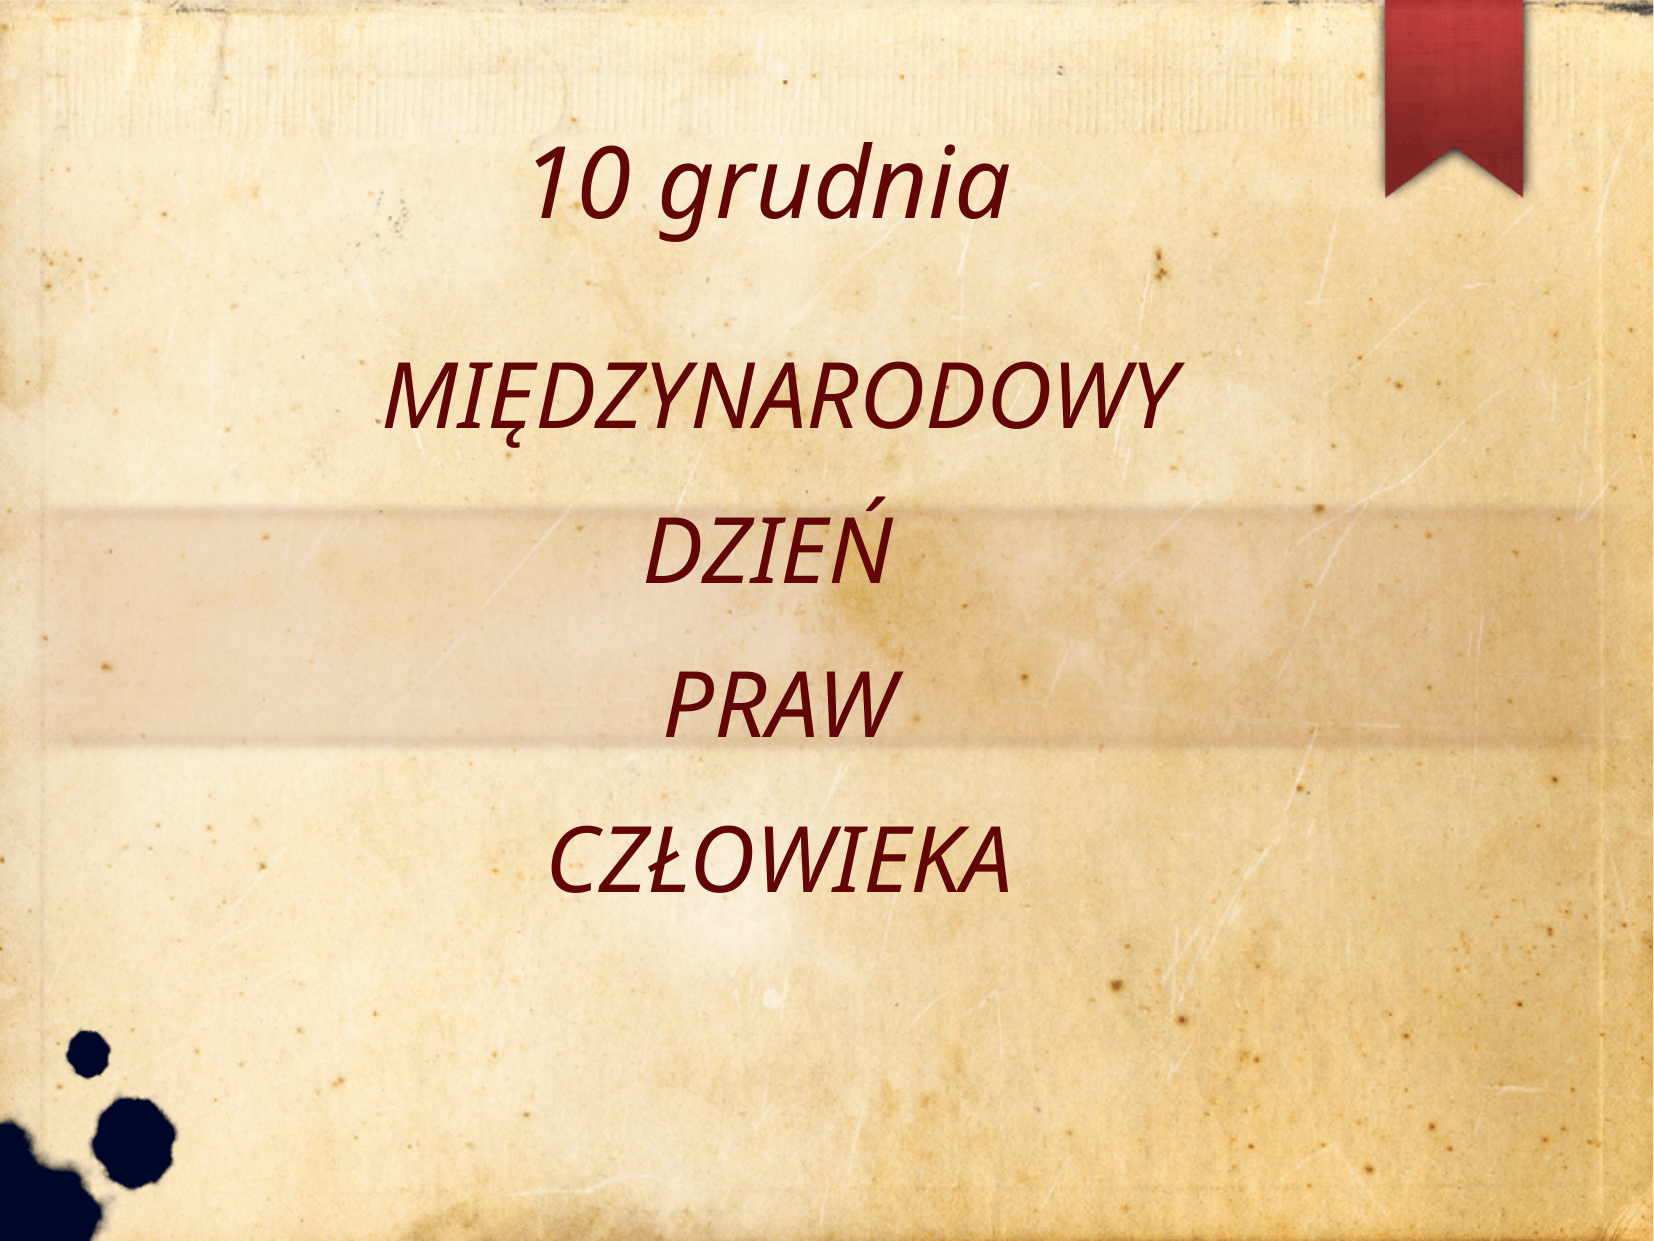

# 10 grudnia
MIĘDZYNARODOWY
DZIEŃ
PRAW
CZŁOWIEKA